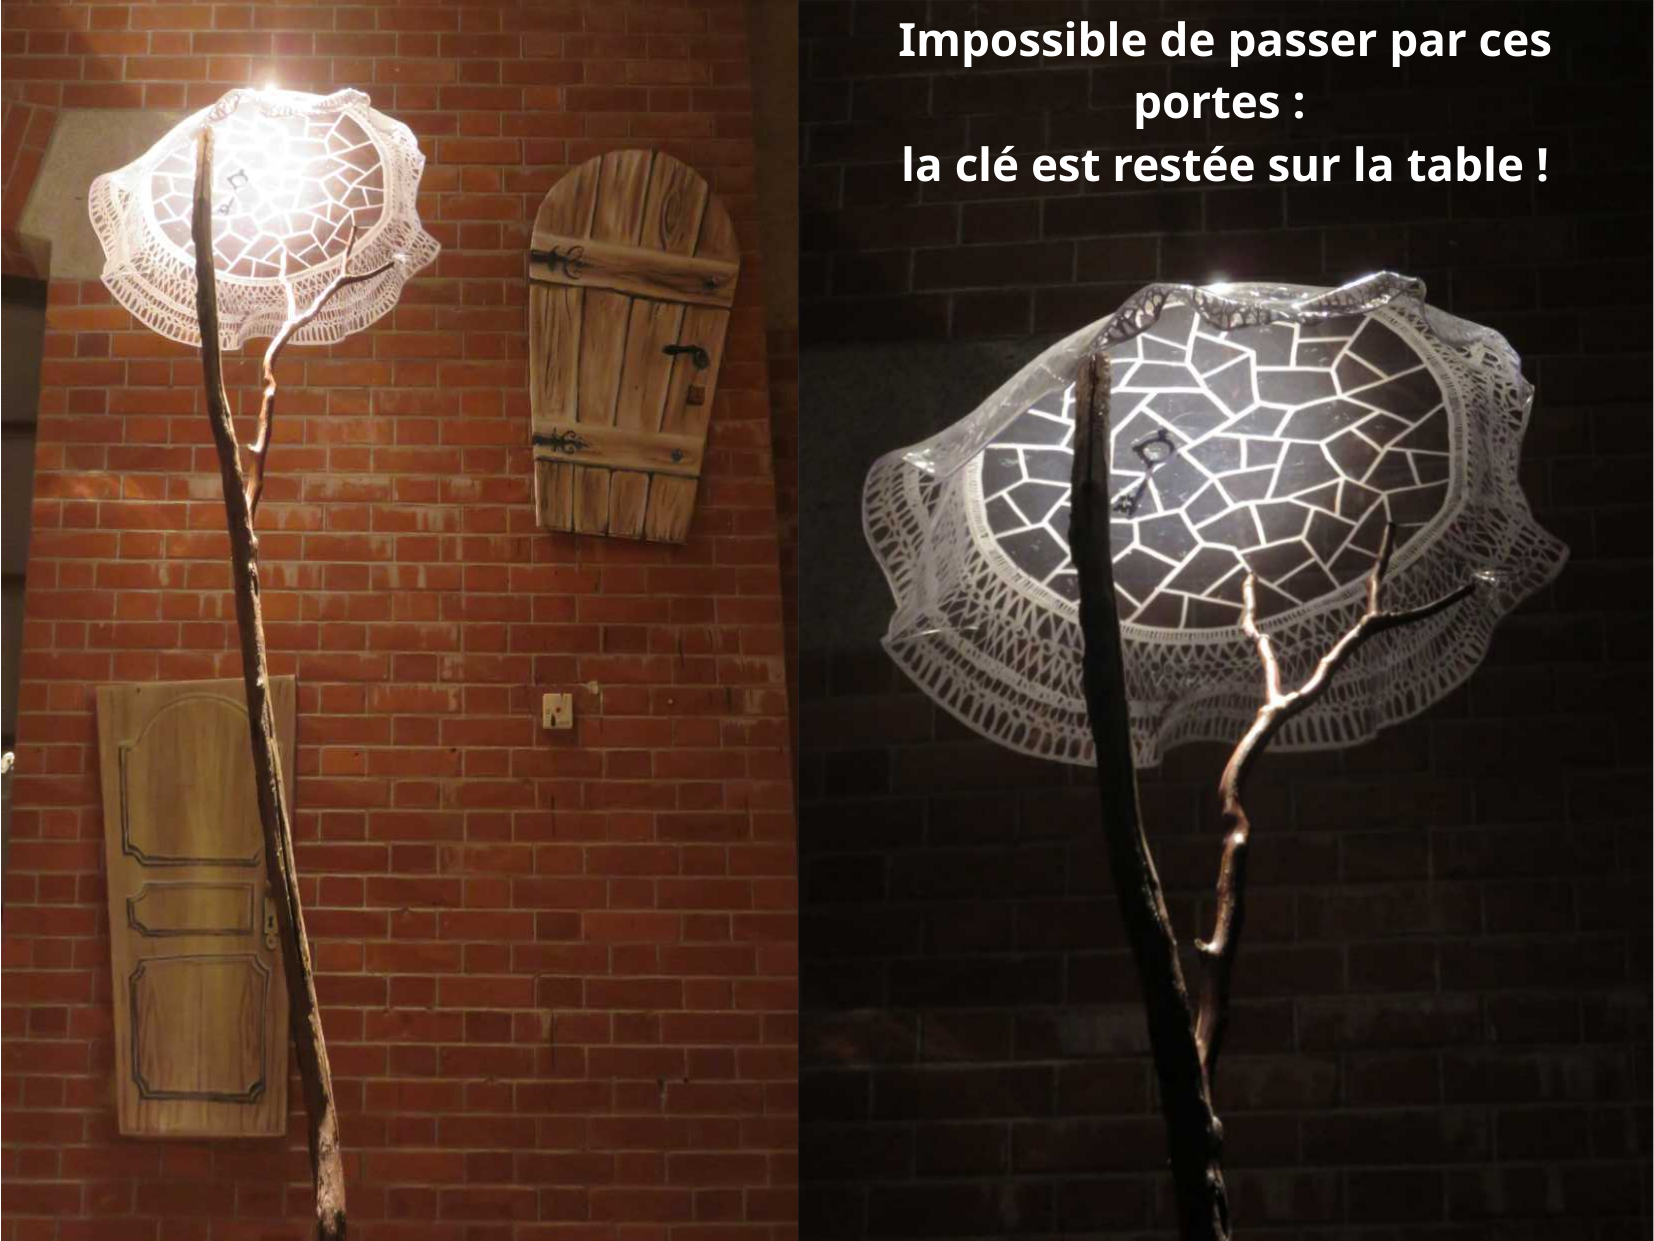

Impossible de passer par ces portes :
la clé est restée sur la table !